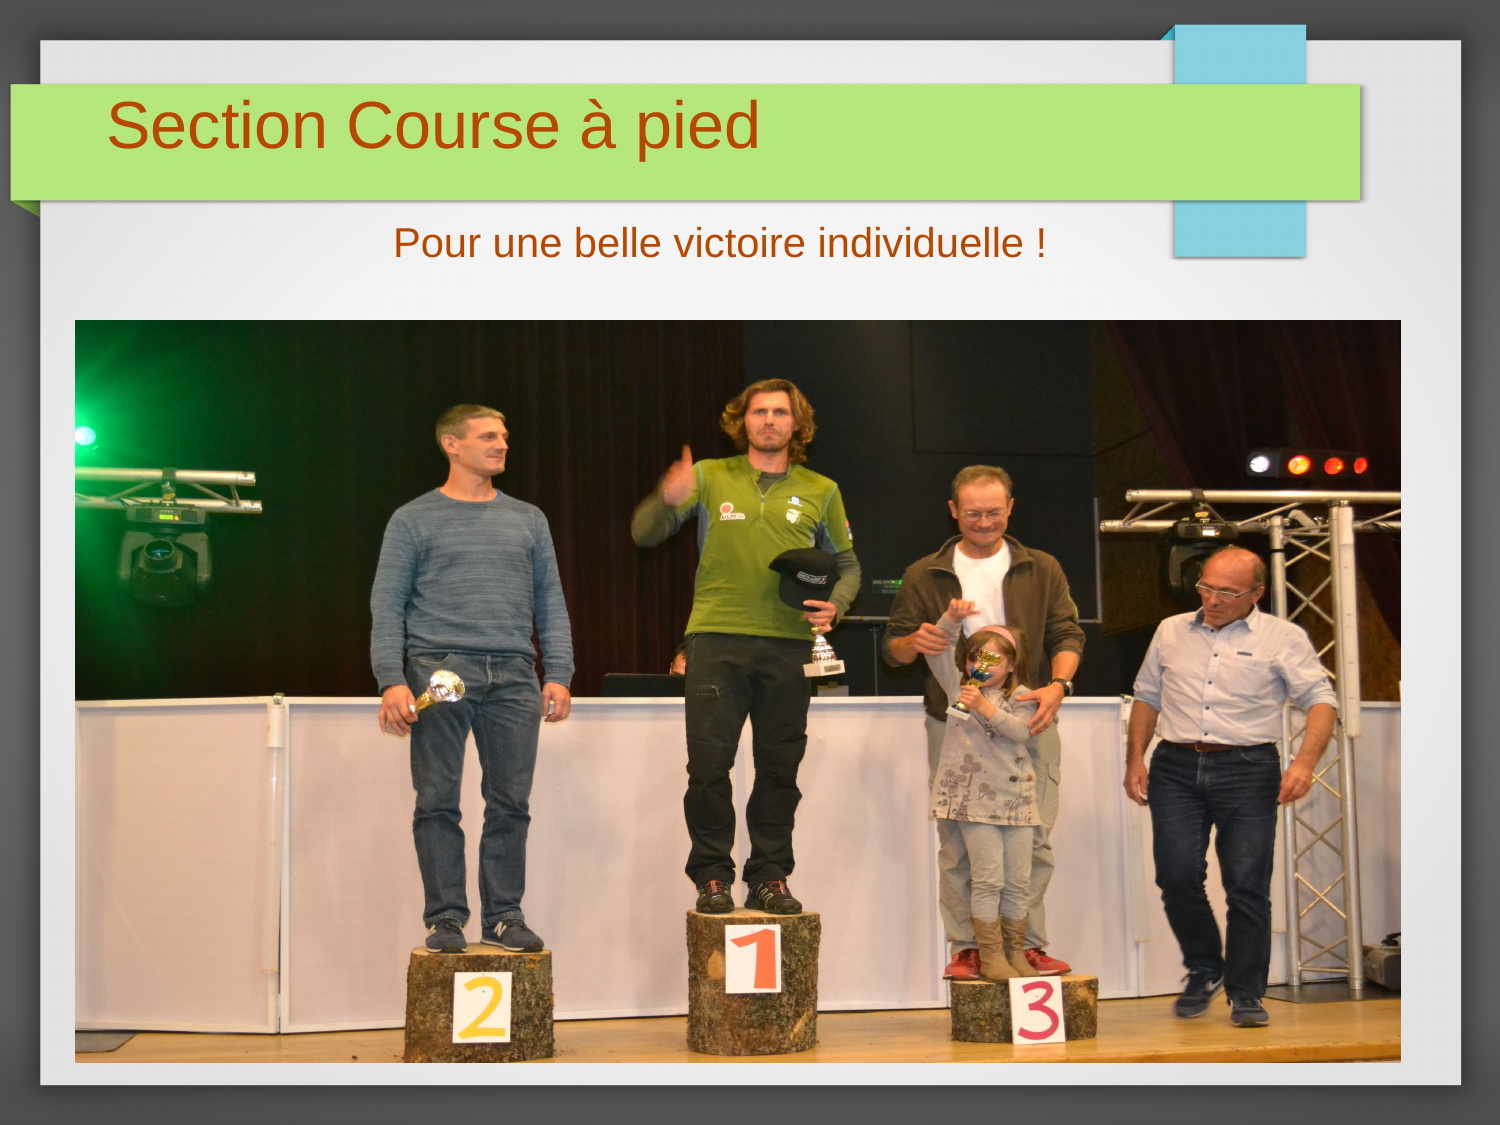

# Section Course à pied
Pour une belle victoire individuelle !